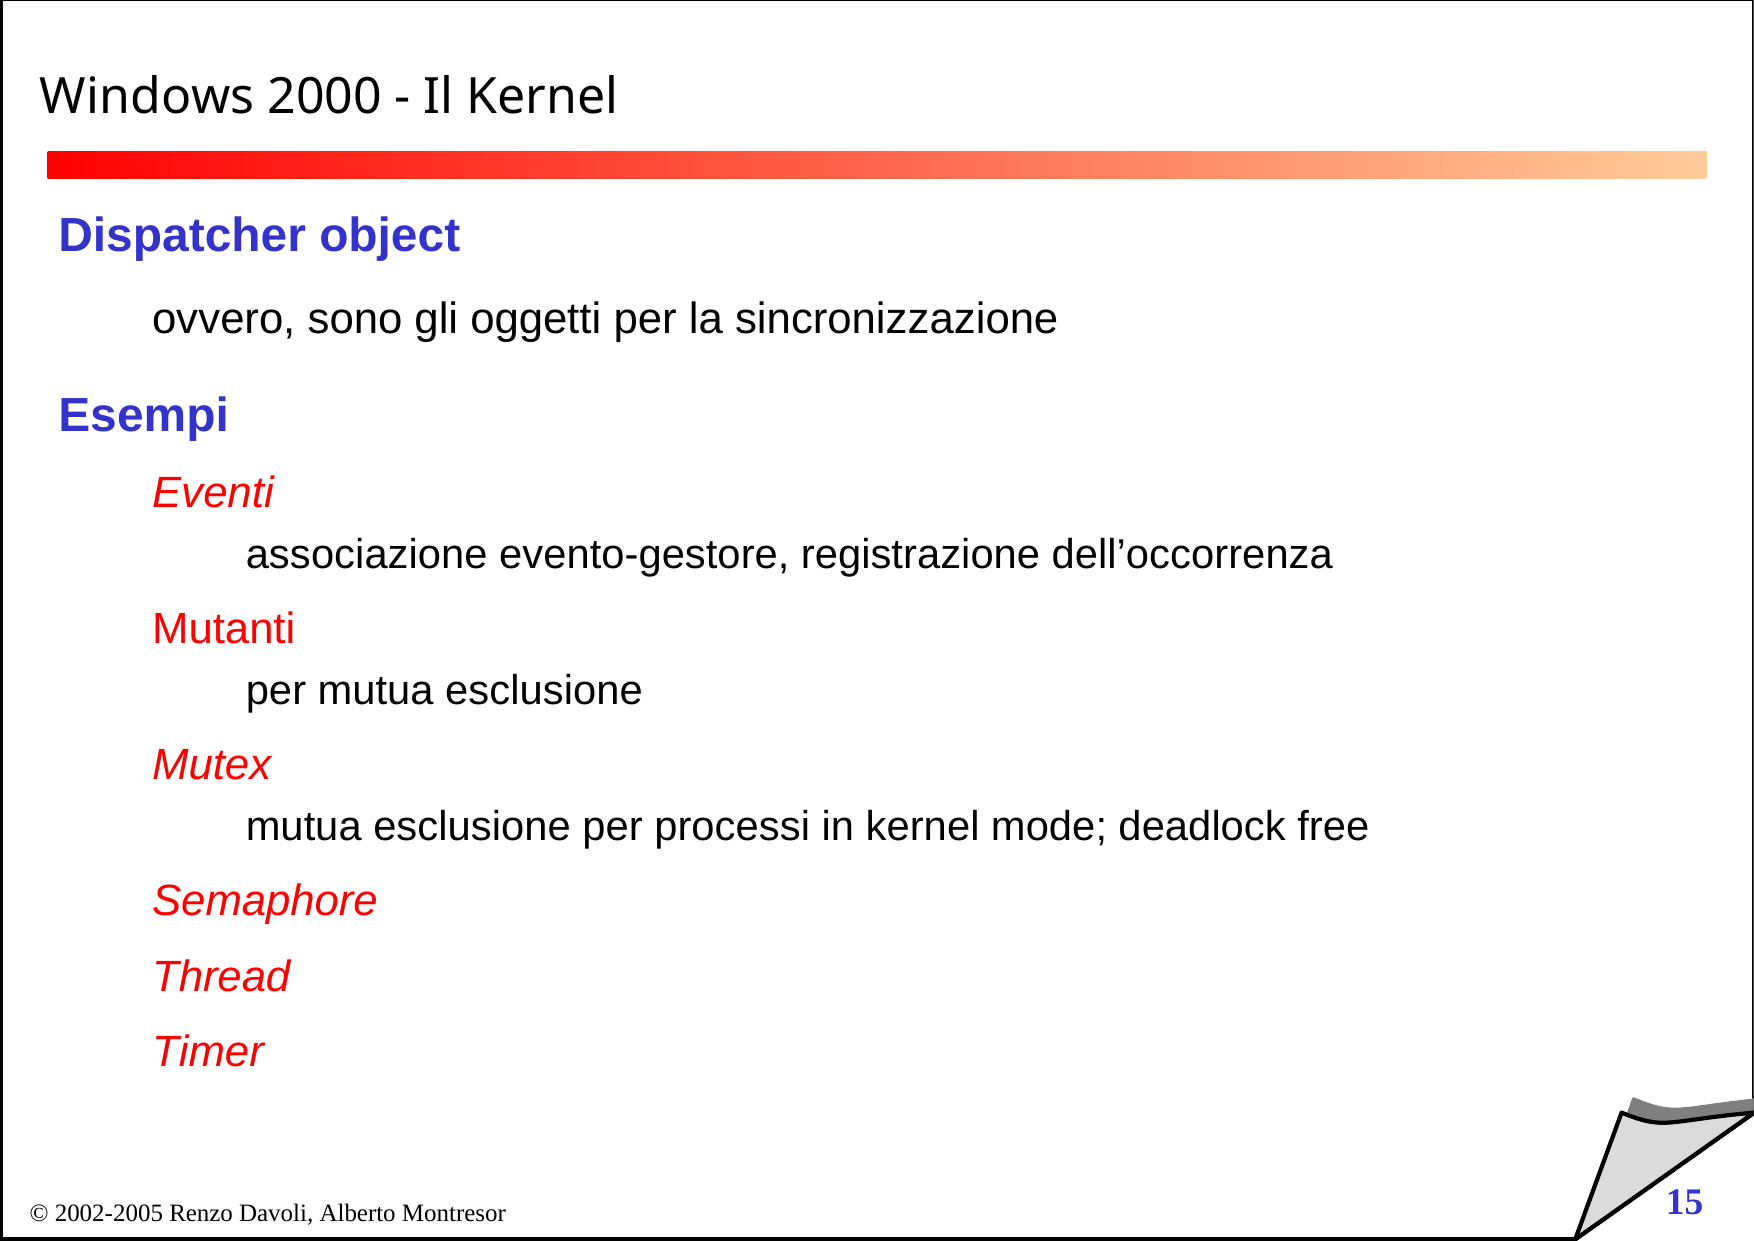

# Windows 2000 - Il Kernel
Dispatcher object
ovvero, sono gli oggetti per la sincronizzazione
Esempi
Eventi
associazione evento-gestore, registrazione dell’occorrenza
Mutanti
per mutua esclusione
Mutex
mutua esclusione per processi in kernel mode; deadlock free
Semaphore
Thread
Timer